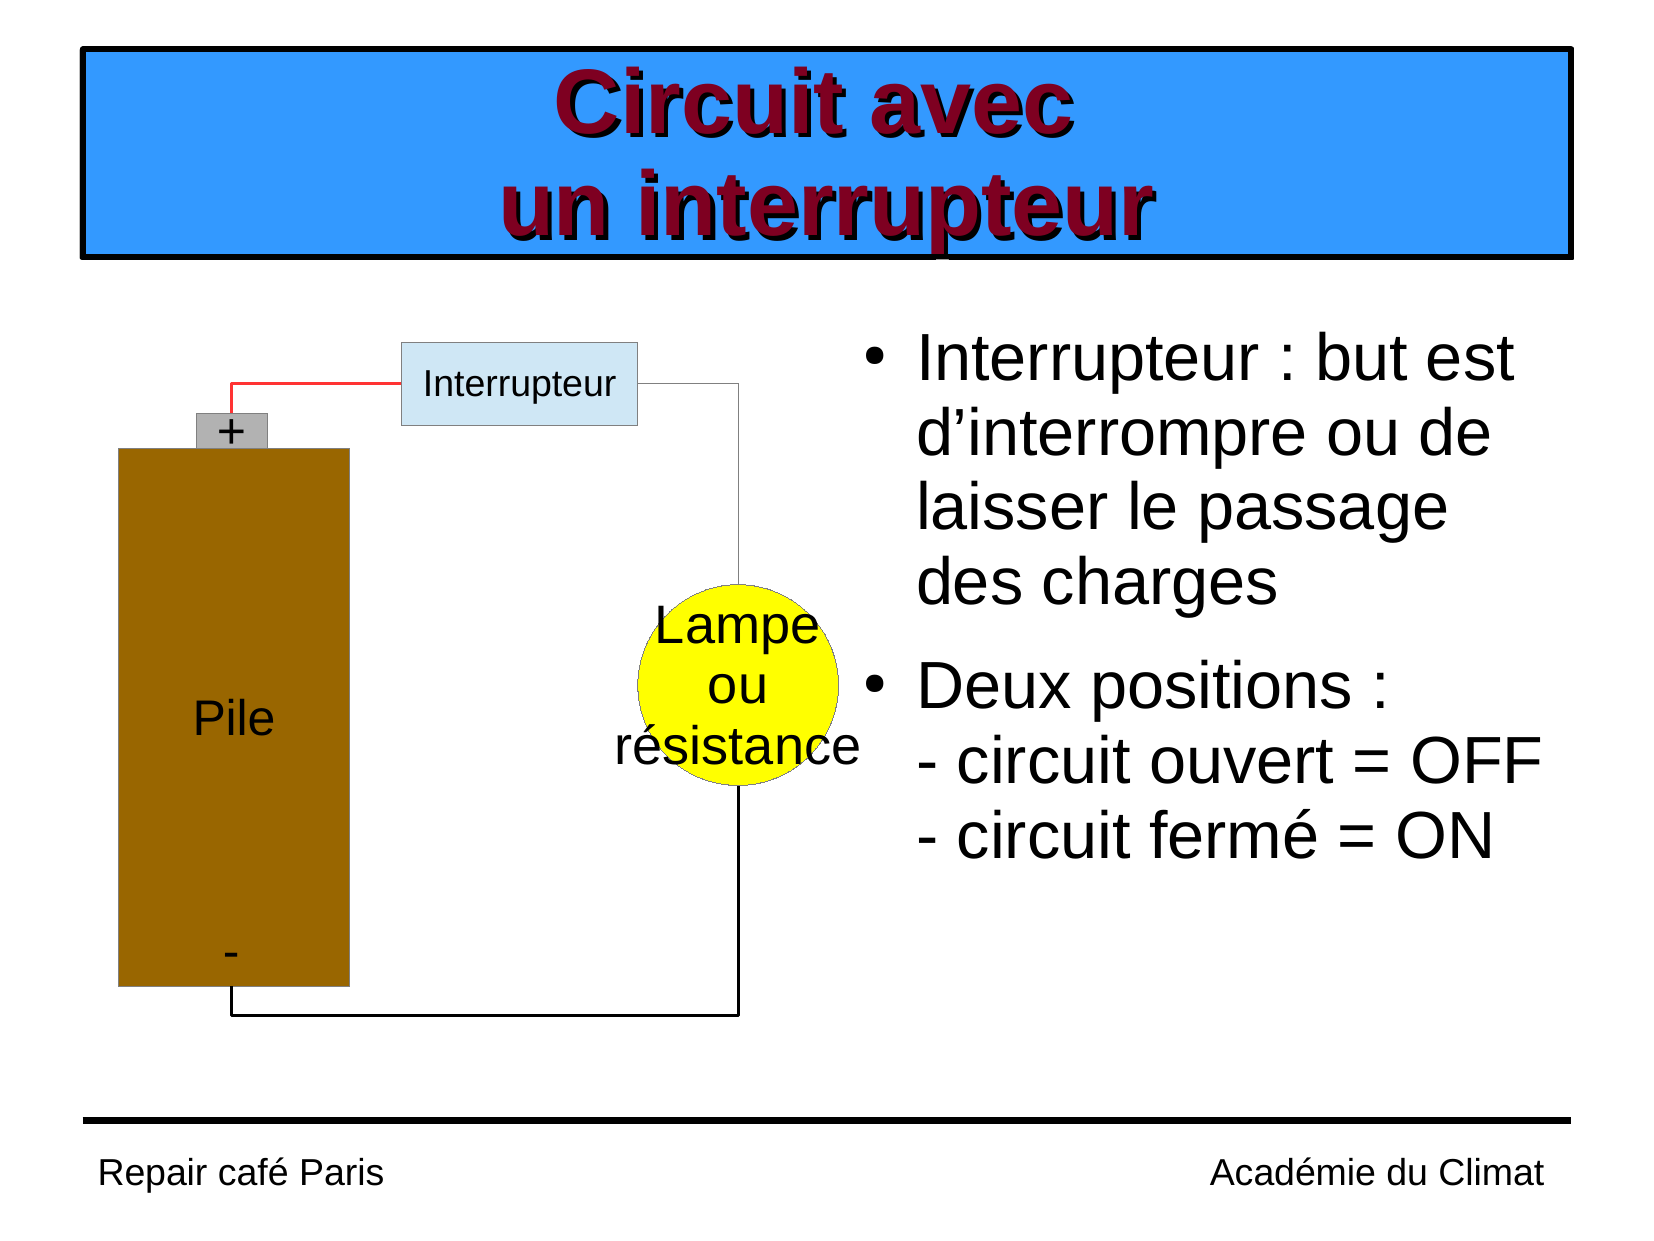

# Circuit avec un interrupteur
Interrupteur : but est d’interrompre ou de laisser le passage des charges
Deux positions :
- circuit ouvert = OFF
- circuit fermé = ON
Interrupteur
+
Pile
Lampe
ou
résistance
-
Repair café Paris	Académie du Climat